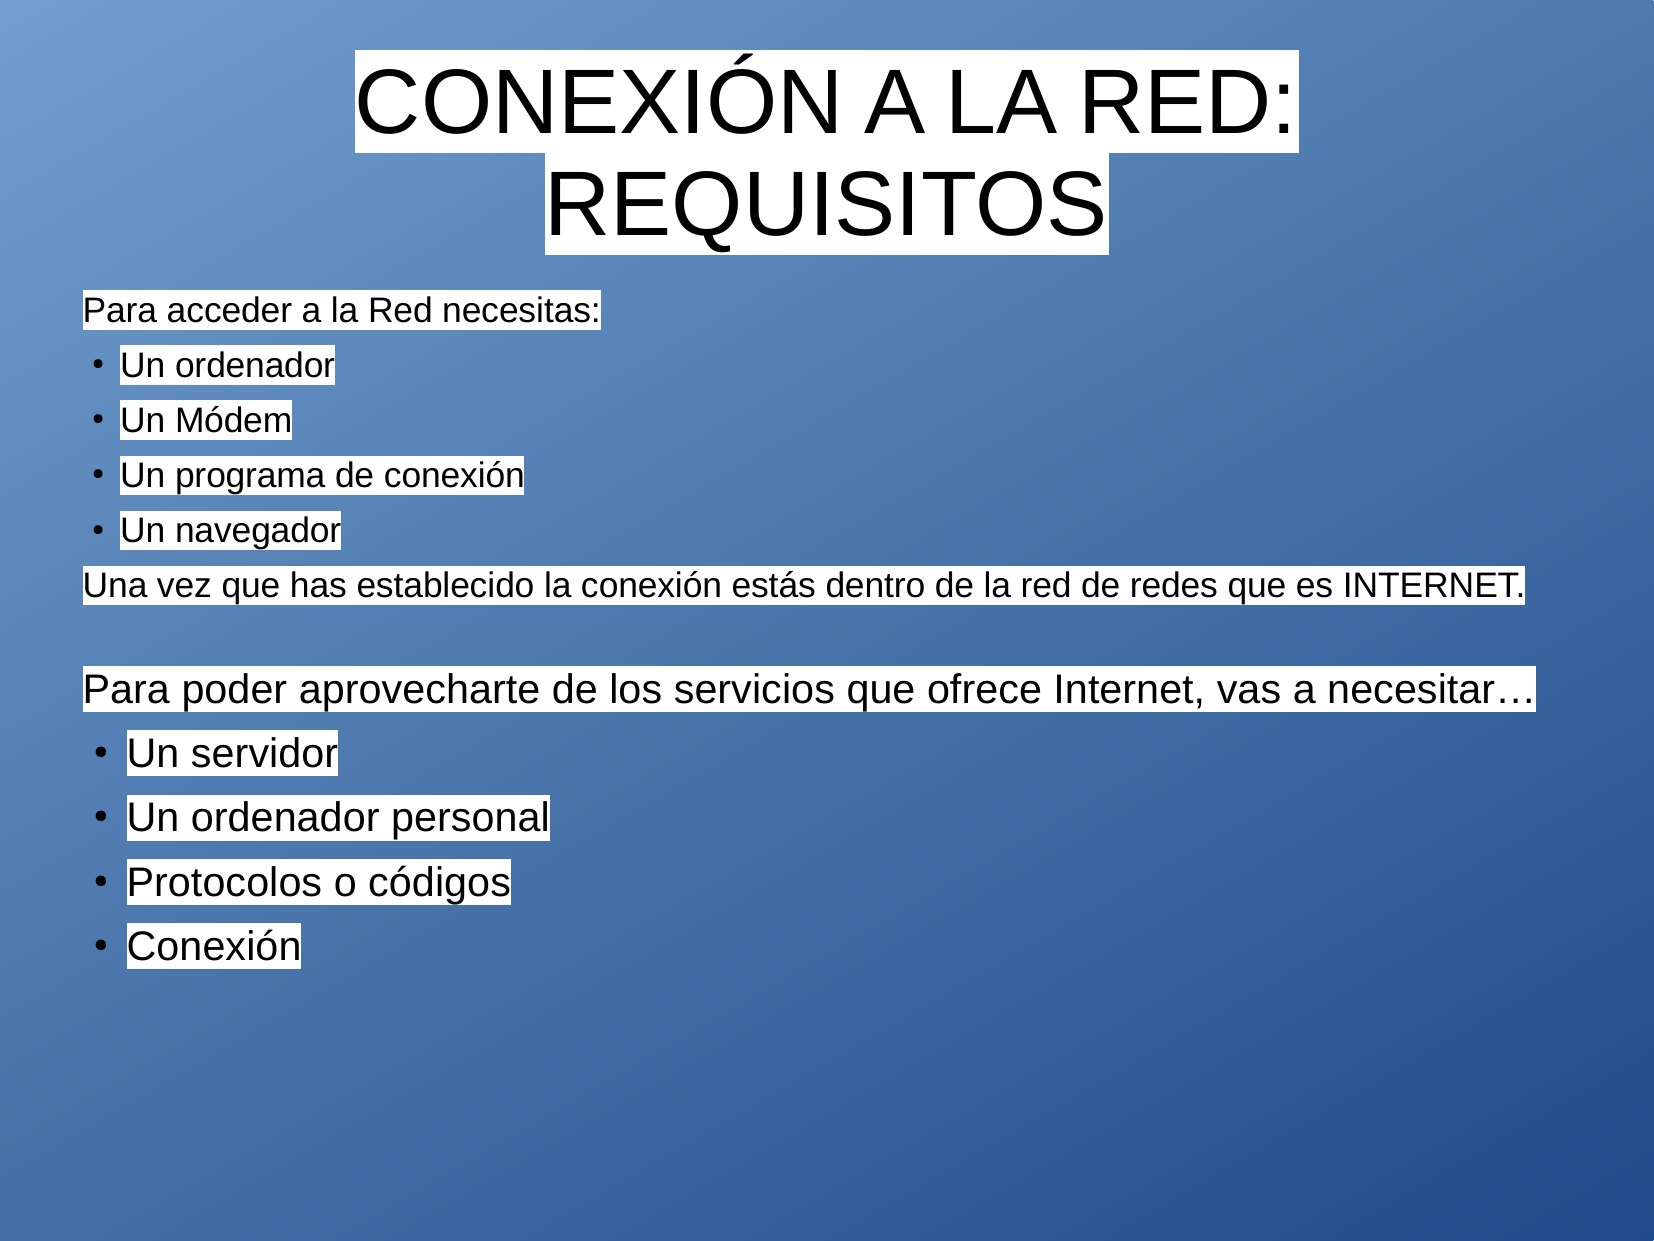

# CONEXIÓN A LA RED: REQUISITOS
Para acceder a la Red necesitas:
Un ordenador
Un Módem
Un programa de conexión
Un navegador
Una vez que has establecido la conexión estás dentro de la red de redes que es INTERNET.
Para poder aprovecharte de los servicios que ofrece Internet, vas a necesitar…
Un servidor
Un ordenador personal
Protocolos o códigos
Conexión